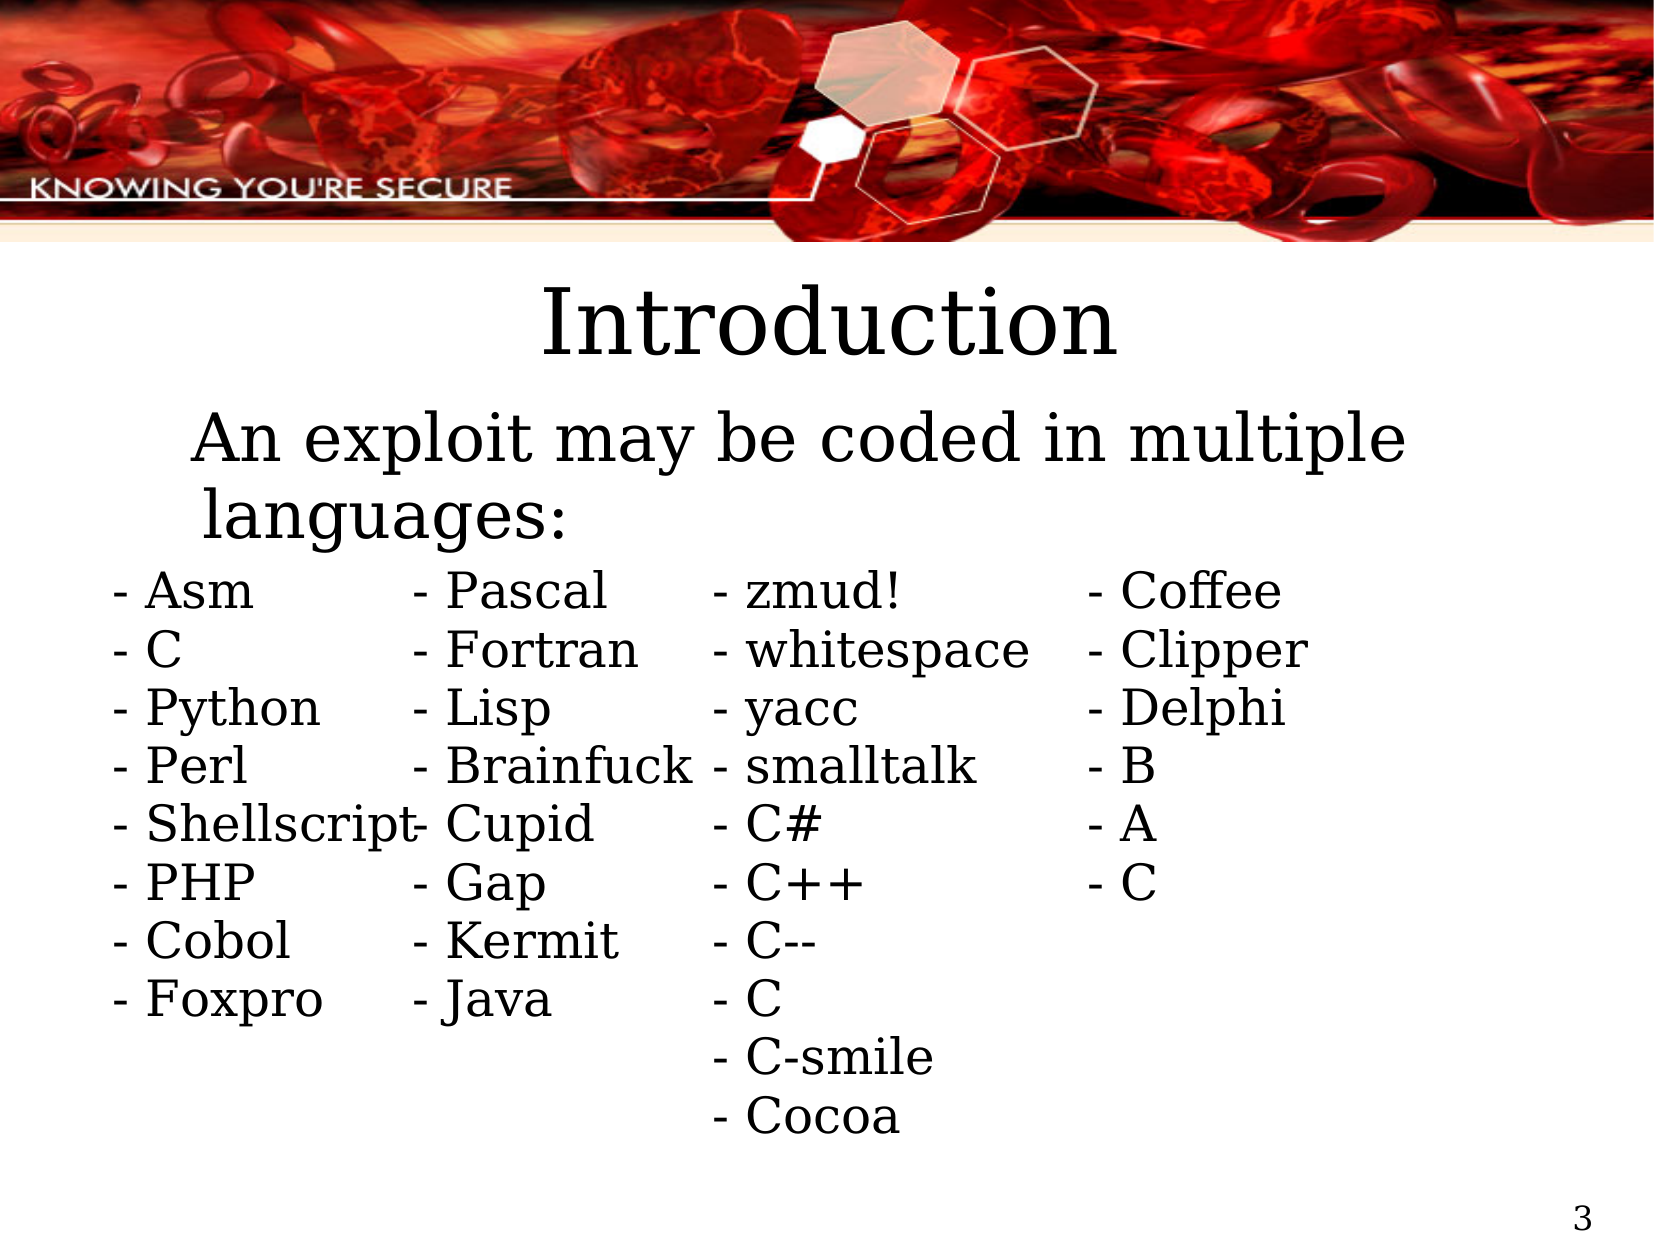

# Introduction
 An exploit may be coded in multiple languages:
- Asm
- C
- Python
- Perl
- Shellscript
- PHP
- Cobol
- Foxpro
- Pascal
- Fortran
- Lisp
- Brainfuck
- Cupid
- Gap
- Kermit
- Java
- zmud!
- whitespace
- yacc
- smalltalk
- C#
- C++
- C--
- C
- C-smile
- Cocoa
- Coffee
- Clipper
- Delphi
- B
- A
- C